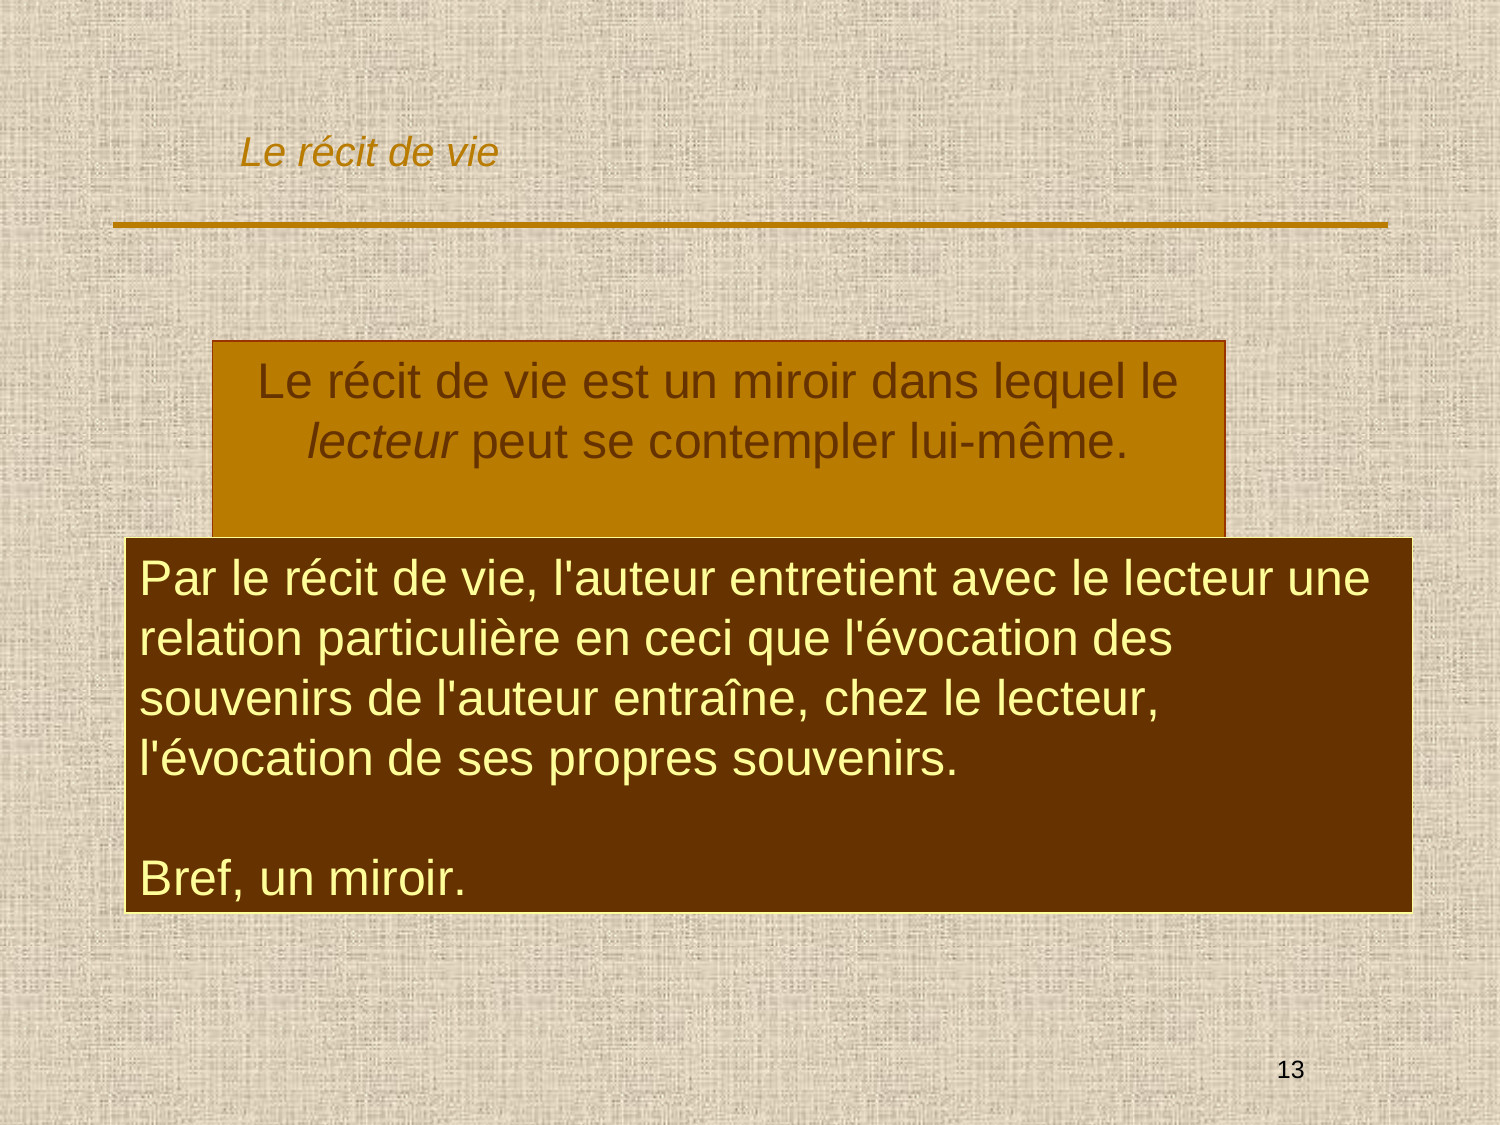

Le récit de vie
Le récit de vie est un miroir dans lequel le lecteur peut se contempler lui-même.
Vrai / Faux ?
Par le récit de vie, l'auteur entretient avec le lecteur une relation particulière en ceci que l'évocation des souvenirs de l'auteur entraîne, chez le lecteur, l'évocation de ses propres souvenirs.
Bref, un miroir.
13